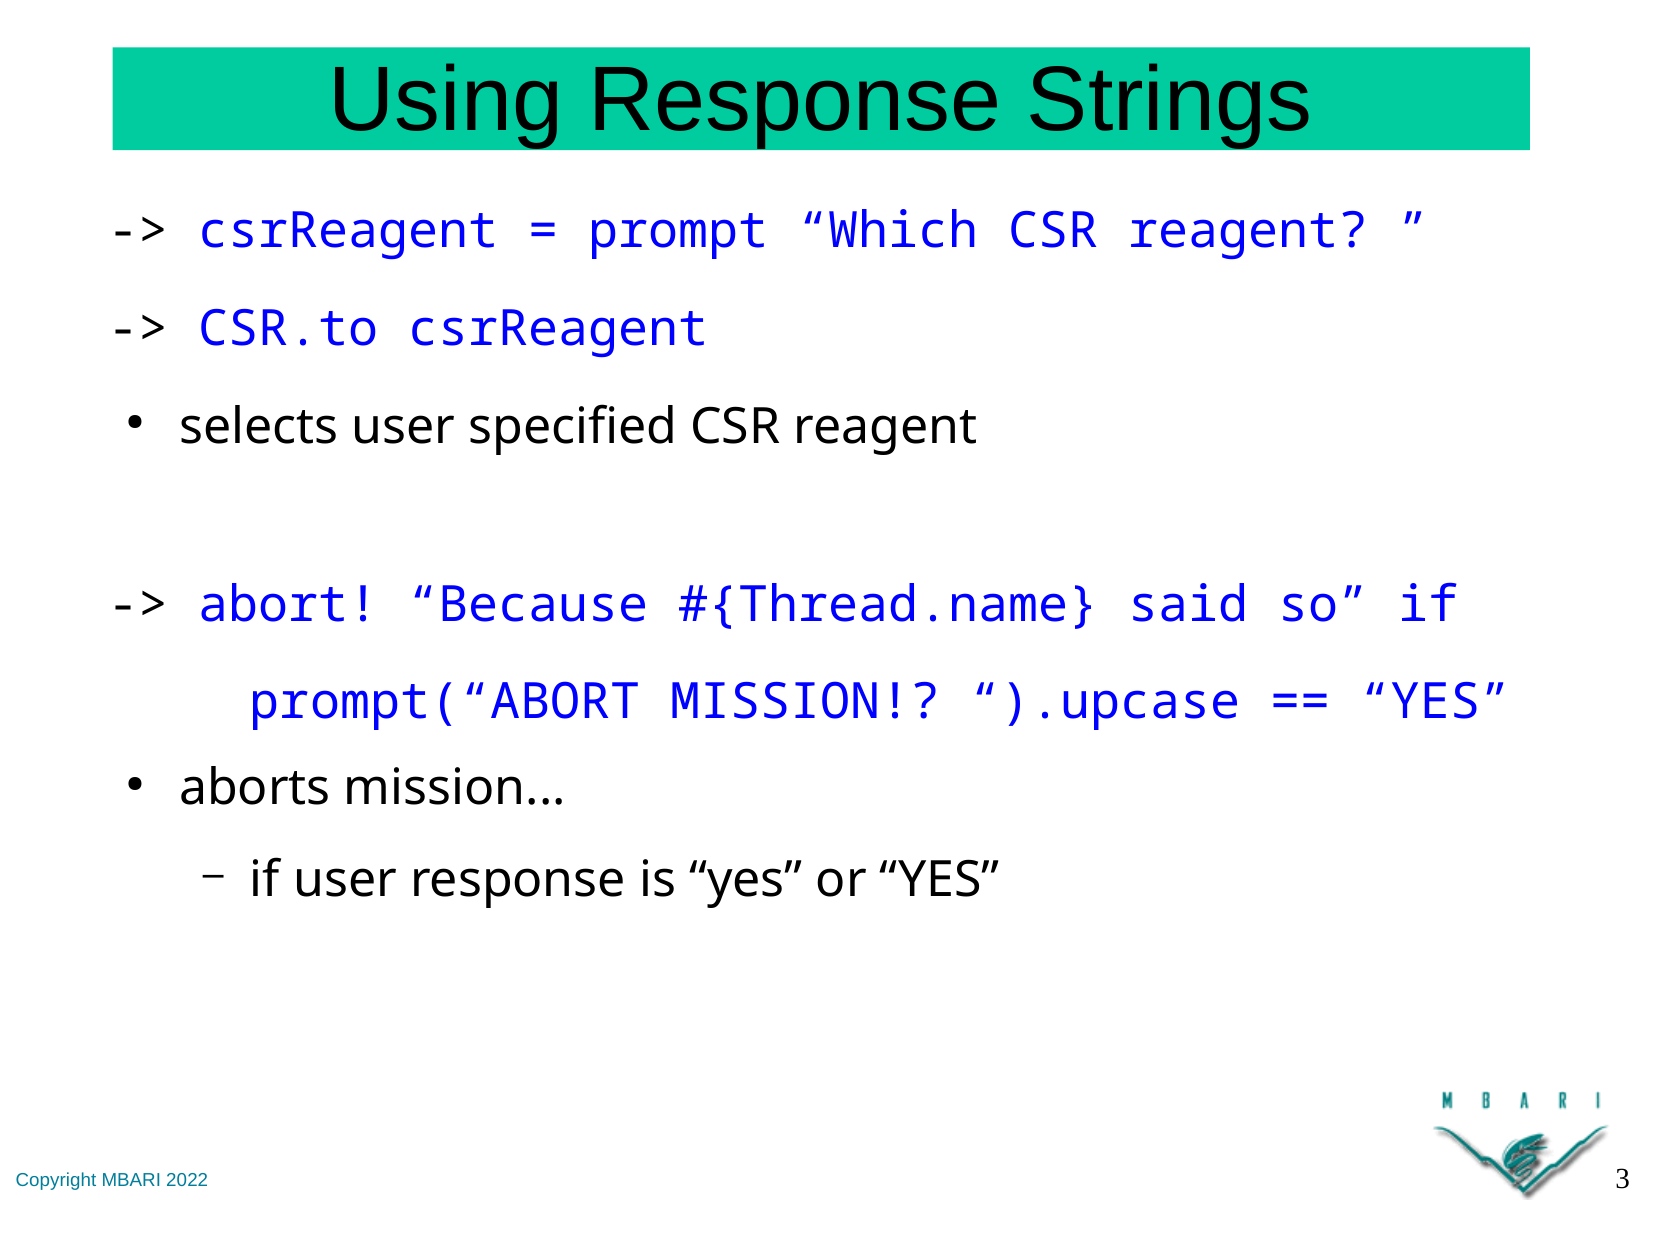

# Using Response Strings
-> csrReagent = prompt “Which CSR reagent? ”
-> CSR.to csrReagent
selects user specified CSR reagent
-> abort! “Because #{Thread.name} said so” if
prompt(“ABORT MISSION!? “).upcase == “YES”
aborts mission...
if user response is “yes” or “YES”